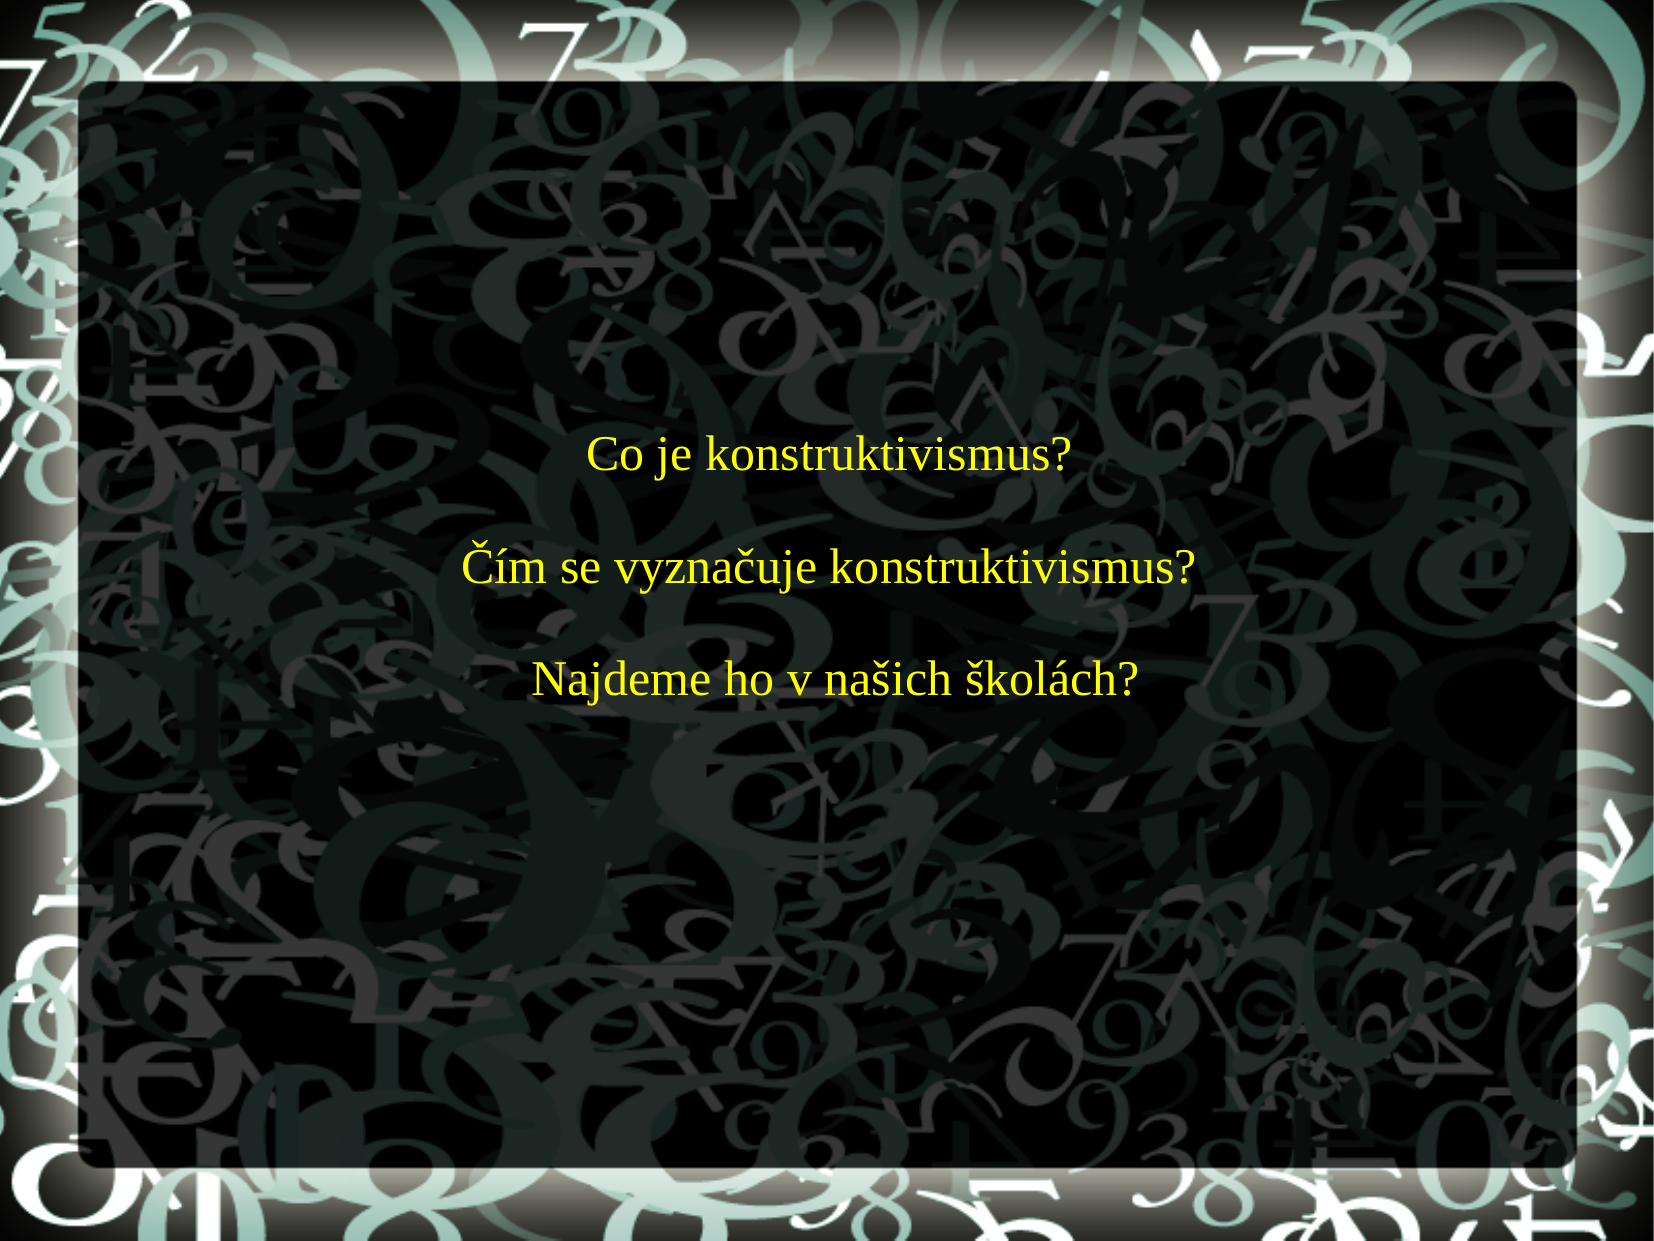

# Co je konstruktivismus?
Čím se vyznačuje konstruktivismus?
 Najdeme ho v našich školách?